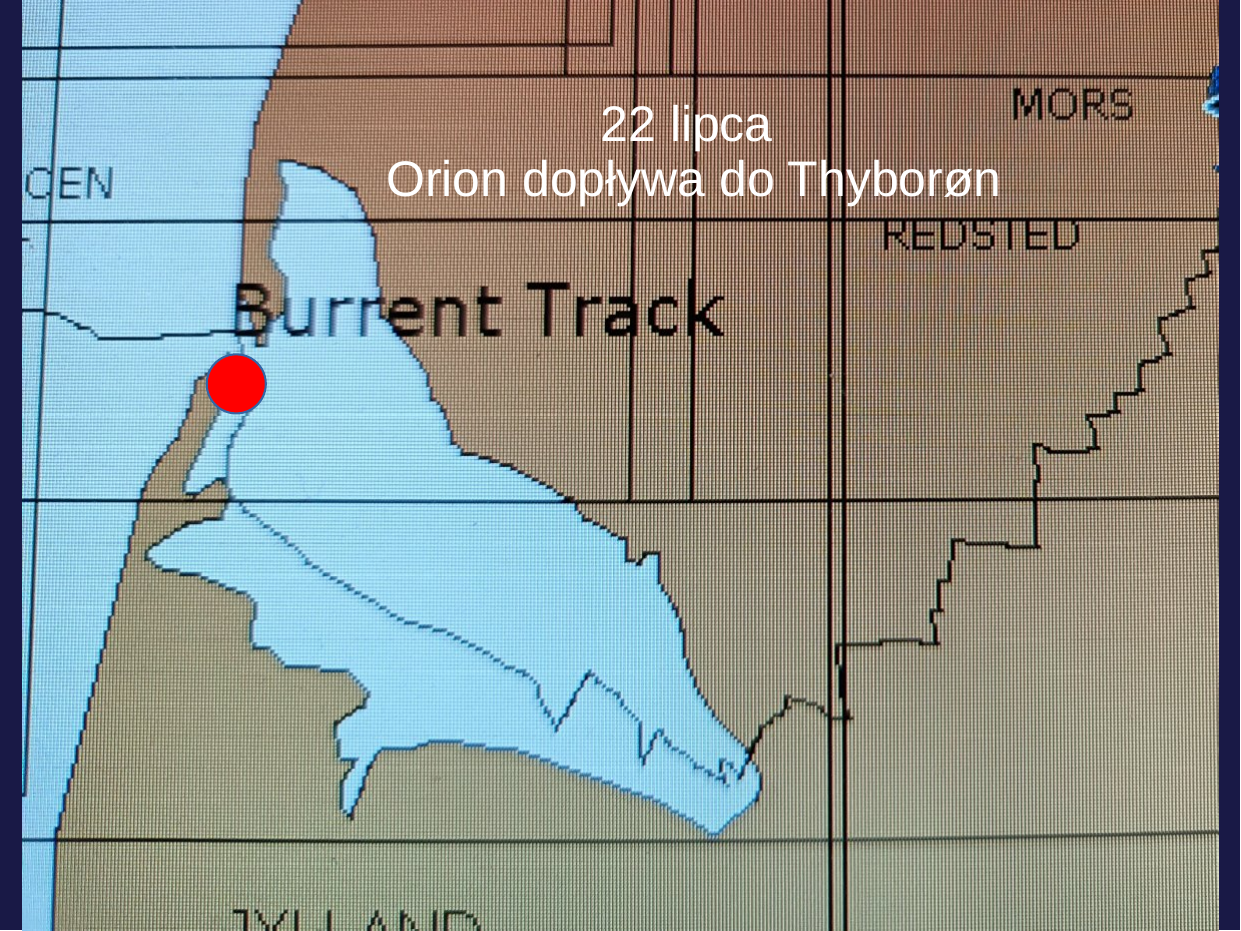

#
22 lipca
Orion dopływa do Thyborøn